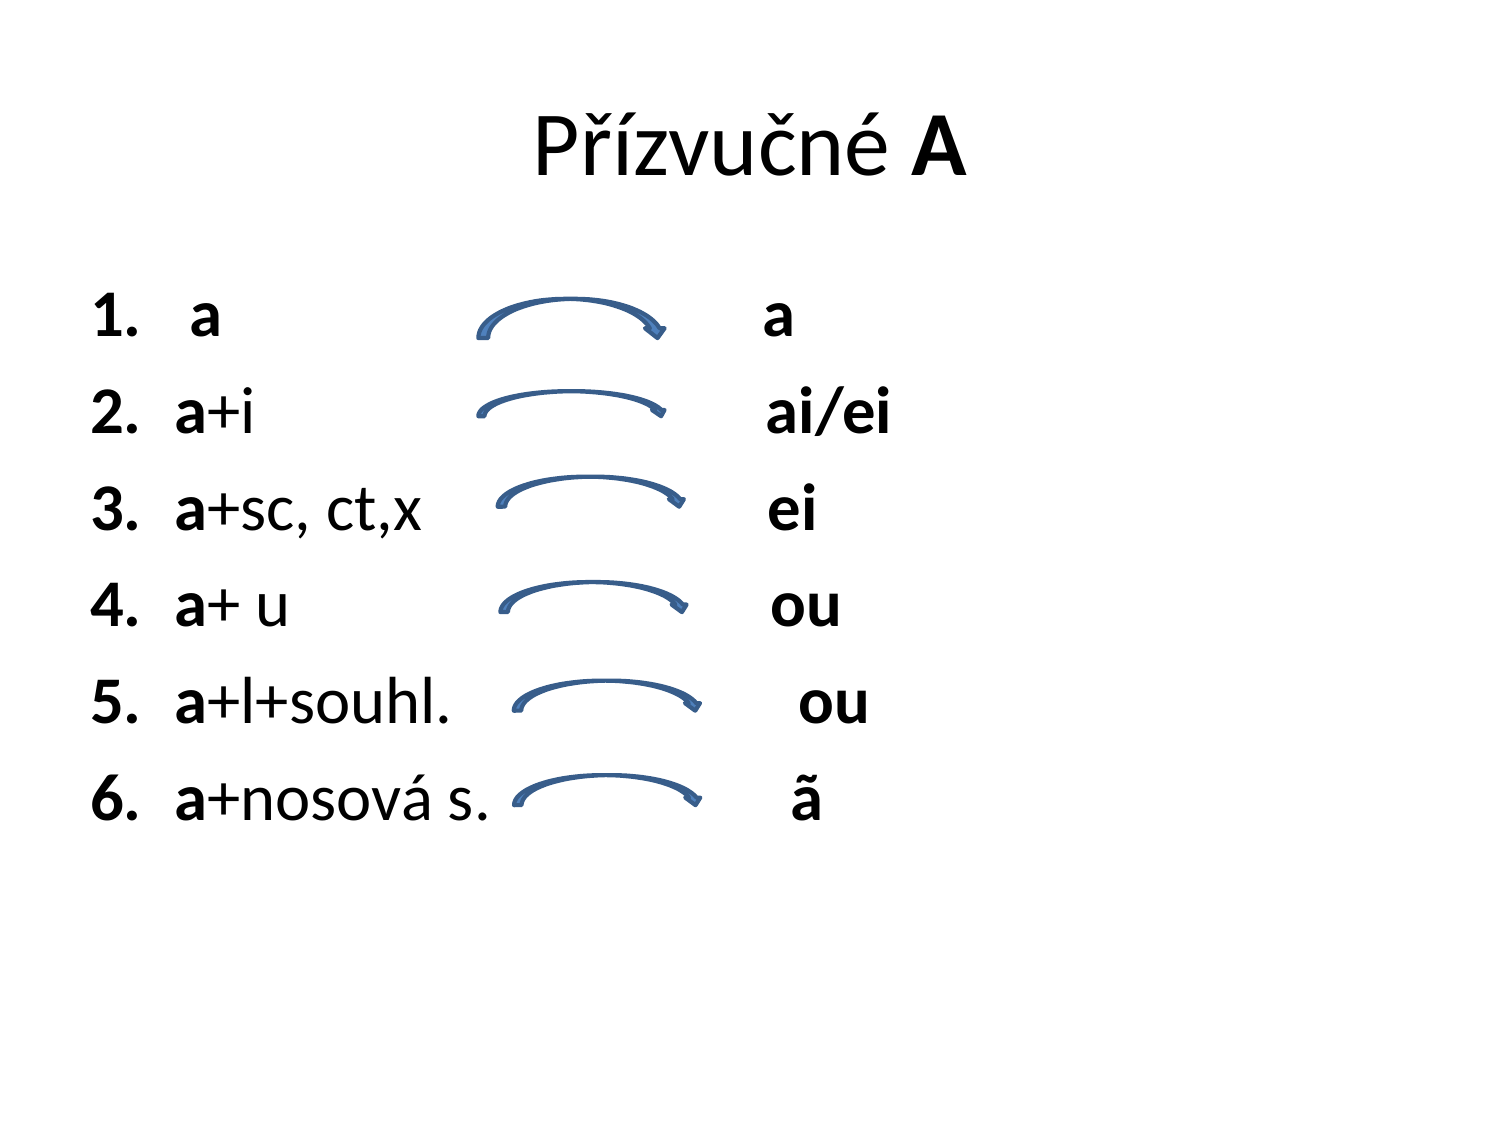

# Přízvučné A
 a a
a+i ai/ei
a+sc, ct,x ei
a+ u ou
a+l+souhl. 	 ou
a+nosová s. ã